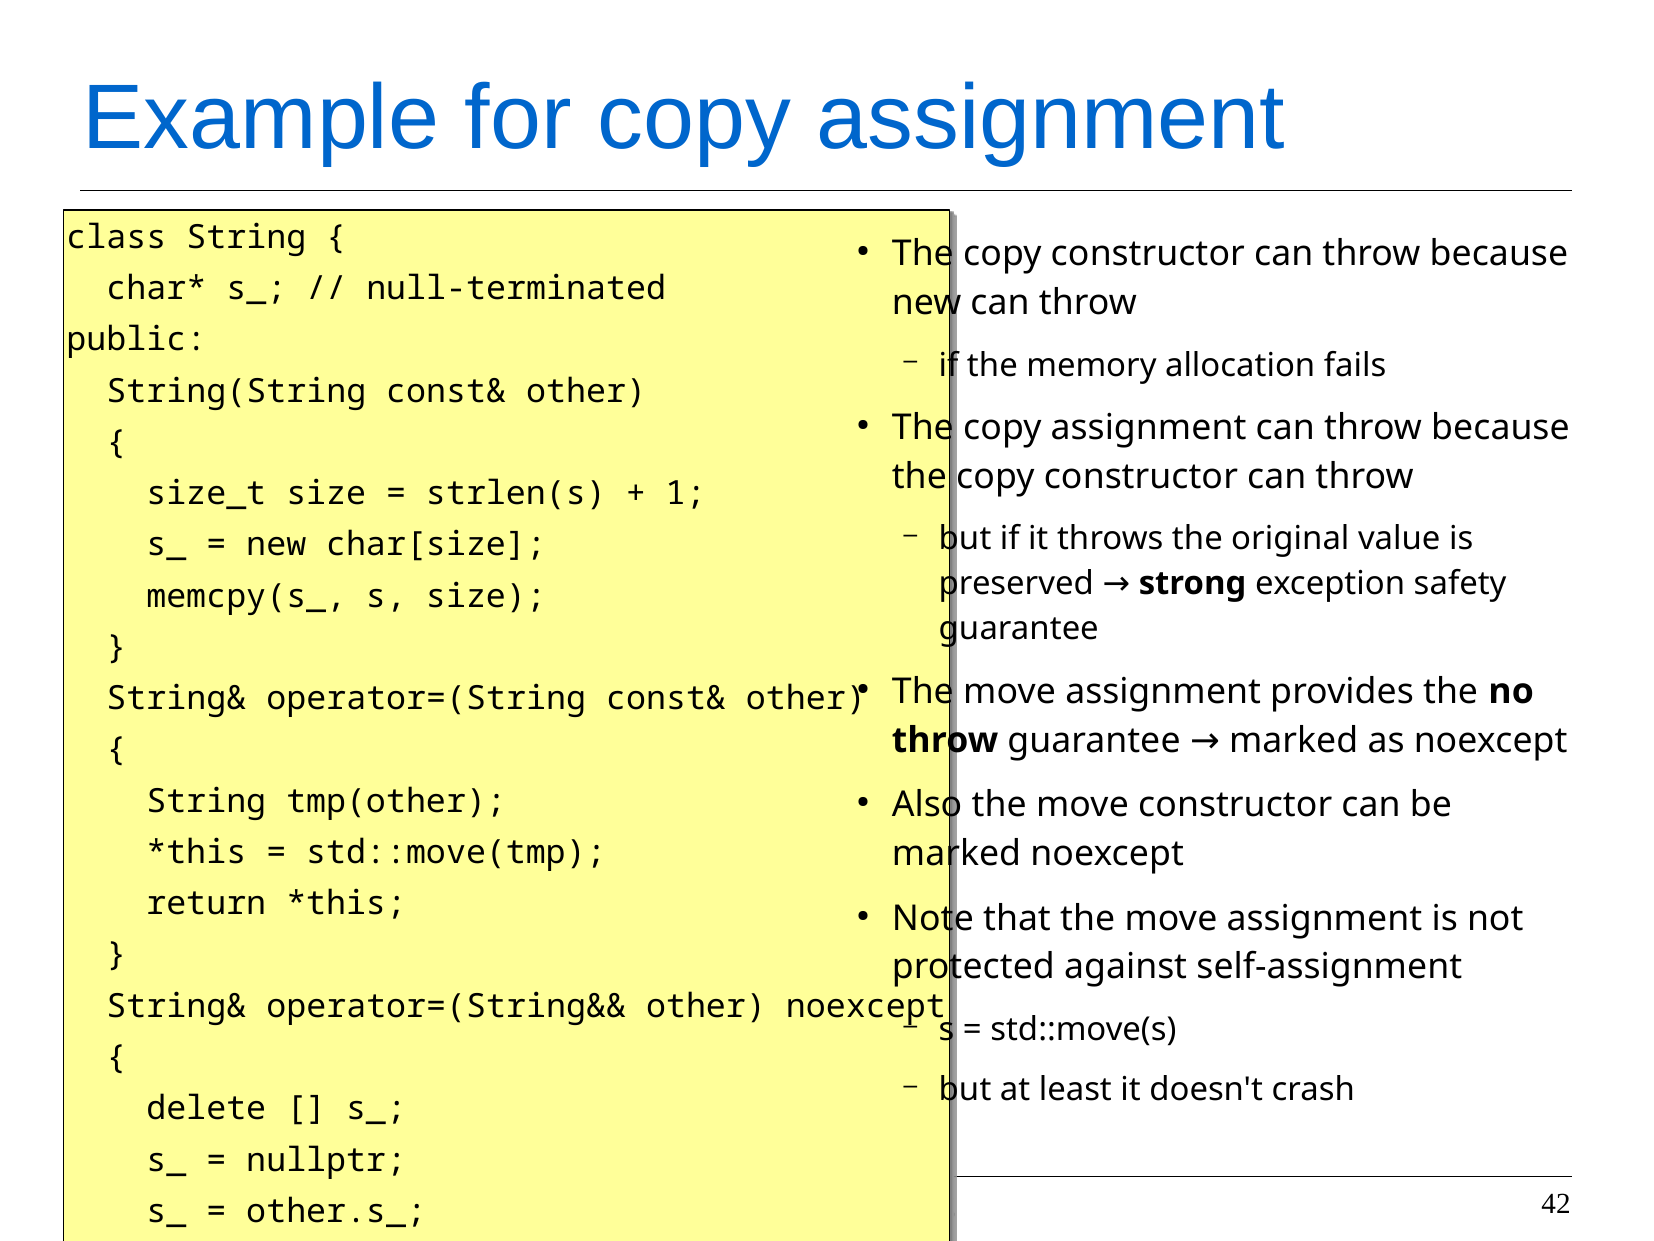

# Example for copy assignment
class String {
 char* s_; // null-terminated
public:
 String(String const& other)
 {
 size_t size = strlen(s) + 1;
 s_ = new char[size];
 memcpy(s_, s, size);
 }
 String& operator=(String const& other)
 {
 String tmp(other);
 *this = std::move(tmp);
 return *this;
 }
 String& operator=(String&& other) noexcept
 {
 delete [] s_;
 s_ = nullptr;
 s_ = other.s_;
 other.s_ = nullptr;
 return *this;
 }
};
The copy constructor can throw because new can throw
if the memory allocation fails
The copy assignment can throw because the copy constructor can throw
but if it throws the original value is preserved → strong exception safety guarantee
The move assignment provides the no throw guarantee → marked as noexcept
Also the move constructor can be marked noexcept
Note that the move assignment is not protected against self-assignment
s = std::move(s)
but at least it doesn't crash
F. Giacomini
Efficient C++ Coding
42